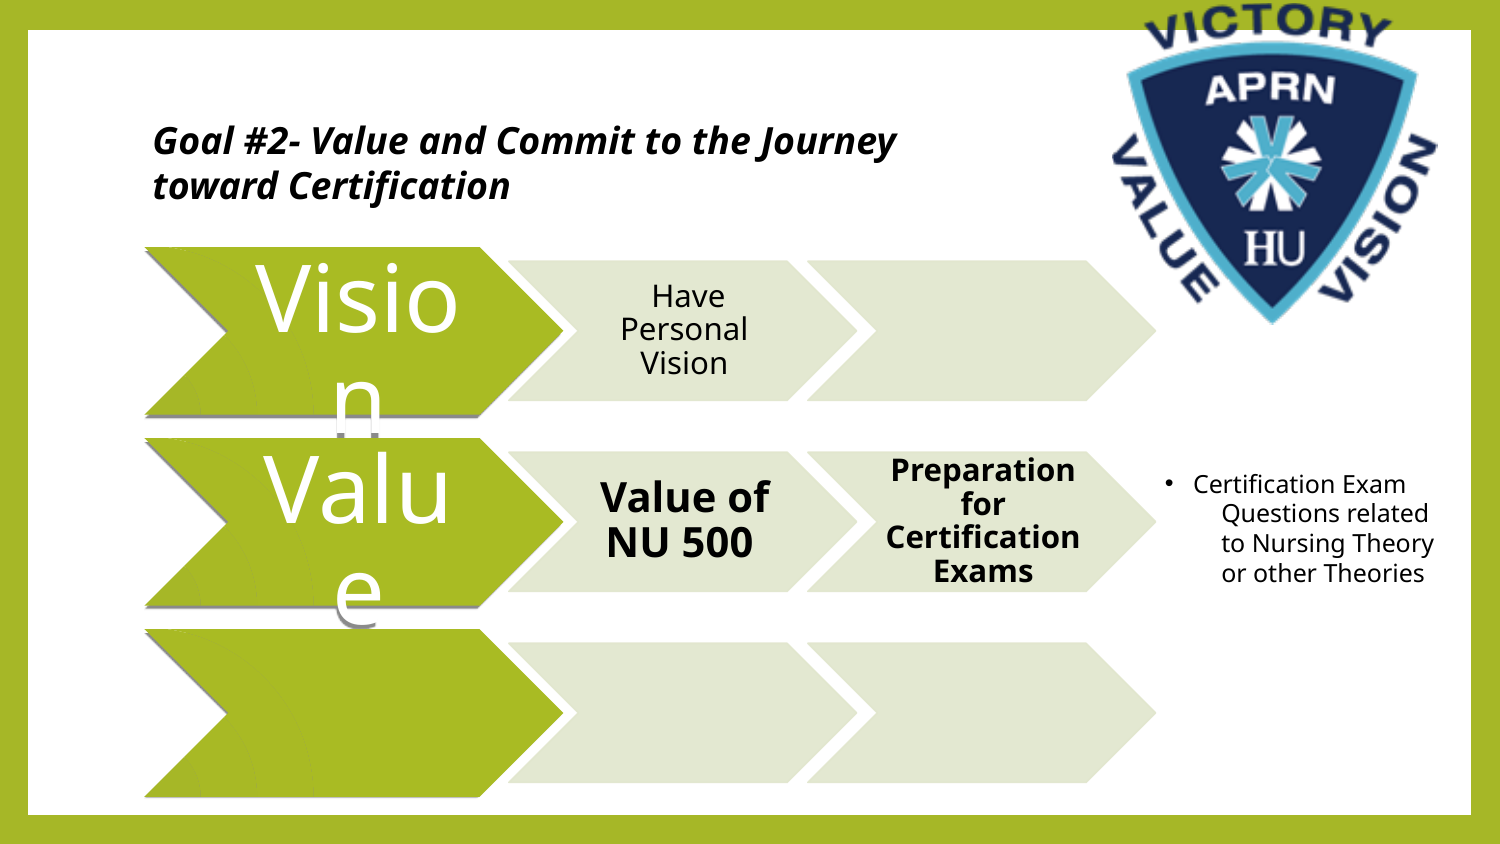

#
Goal #2- Value and Commit to the Journey toward Certification
Vision
 Have Personal Vision
Value
Value of NU 500
Preparation for Certification Exams
Certification Exam Questions related to Nursing Theory or other Theories